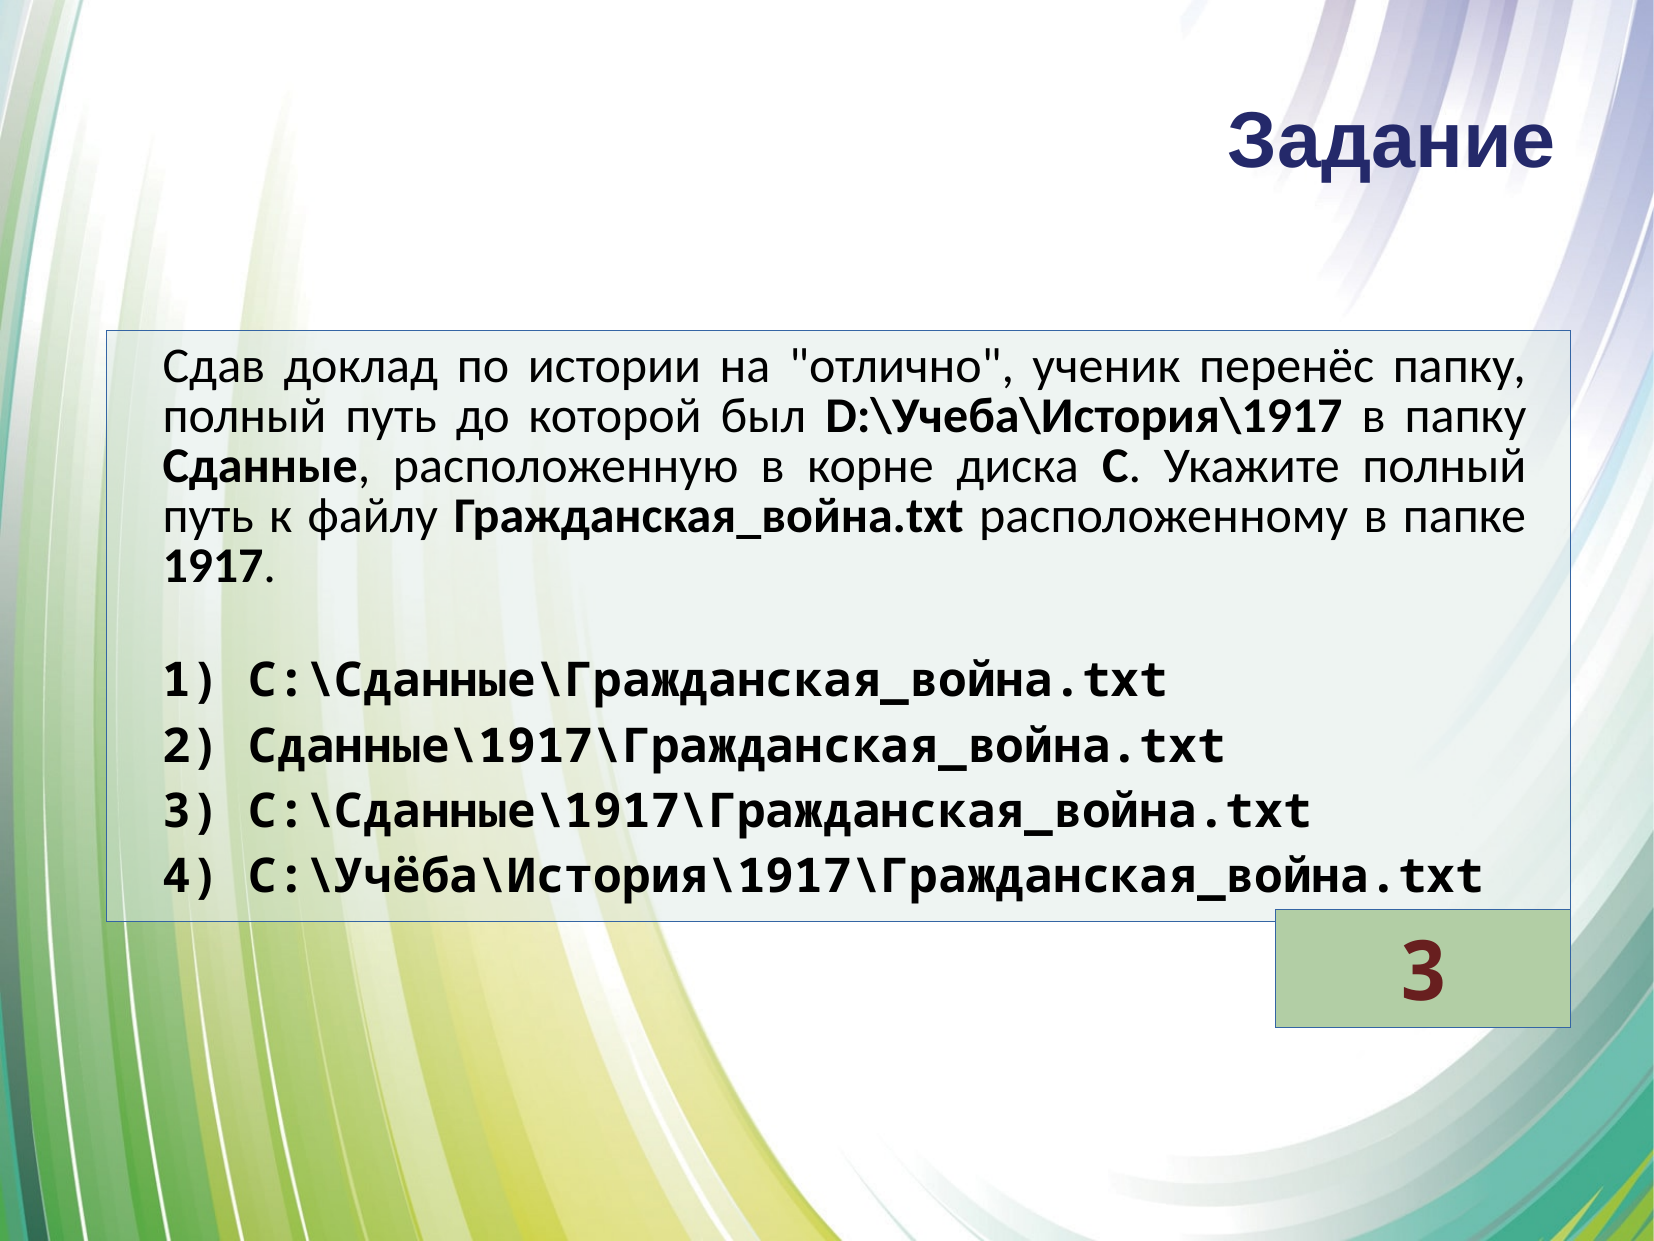

Задание
Сдав доклад по истории на "отлично", ученик перенёс папку, полный путь до которой был D:\Учеба\История\1917 в папку Сданные, расположенную в корне диска С. Укажите полный путь к файлу Гражданская_война.txt расположенному в папке 1917.
1) С:\Сданные\Гражданская_война.txt
2) Сданные\1917\Гражданская_война.txt
3) С:\Сданные\1917\Гражданская_война.txt
4) С:\Учёба\История\1917\Гражданcкая_война.tхt
3